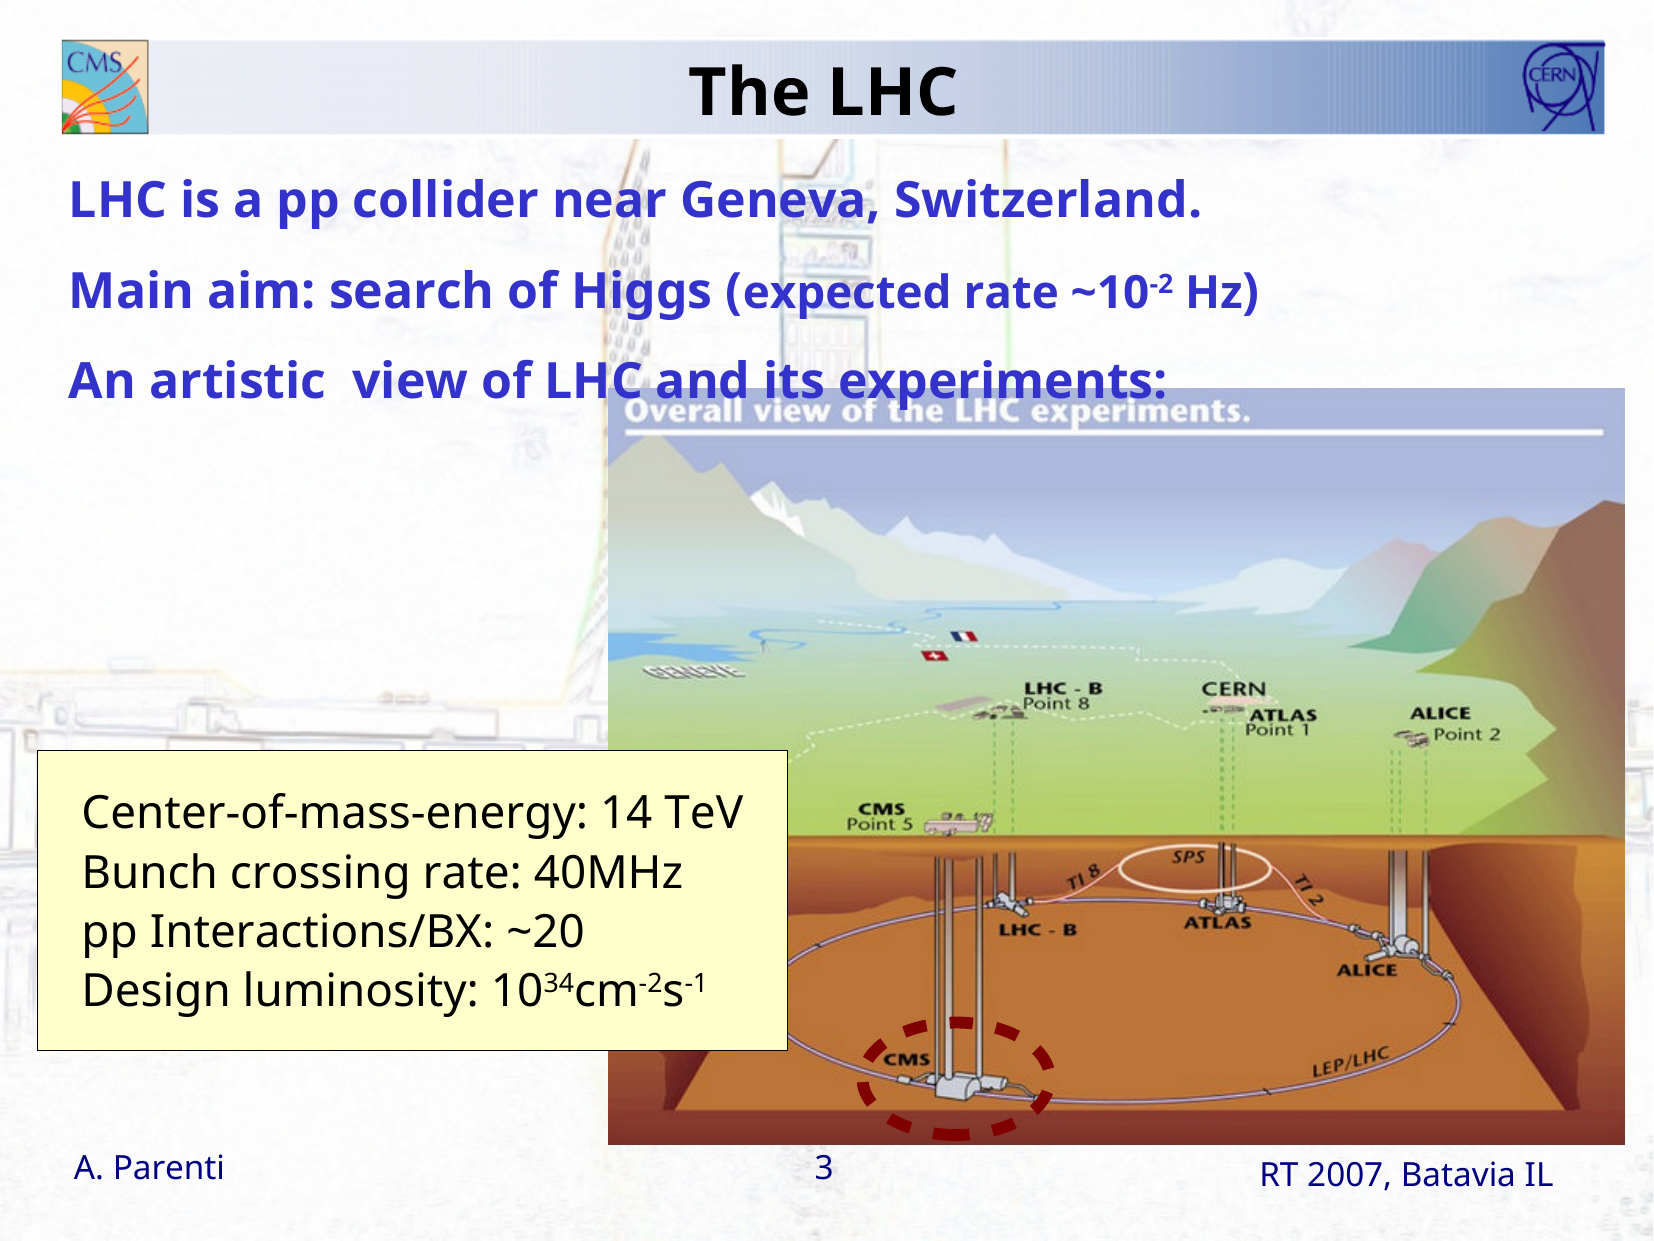

# The LHC
LHC is a pp collider near Geneva, Switzerland.
Main aim: search of Higgs (expected rate ~10-2 Hz)
An artistic view of LHC and its experiments:
Center-of-mass-energy: 14 TeV
Bunch crossing rate: 40MHz
pp Interactions/BX: ~20
Design luminosity: 1034cm-2s-1